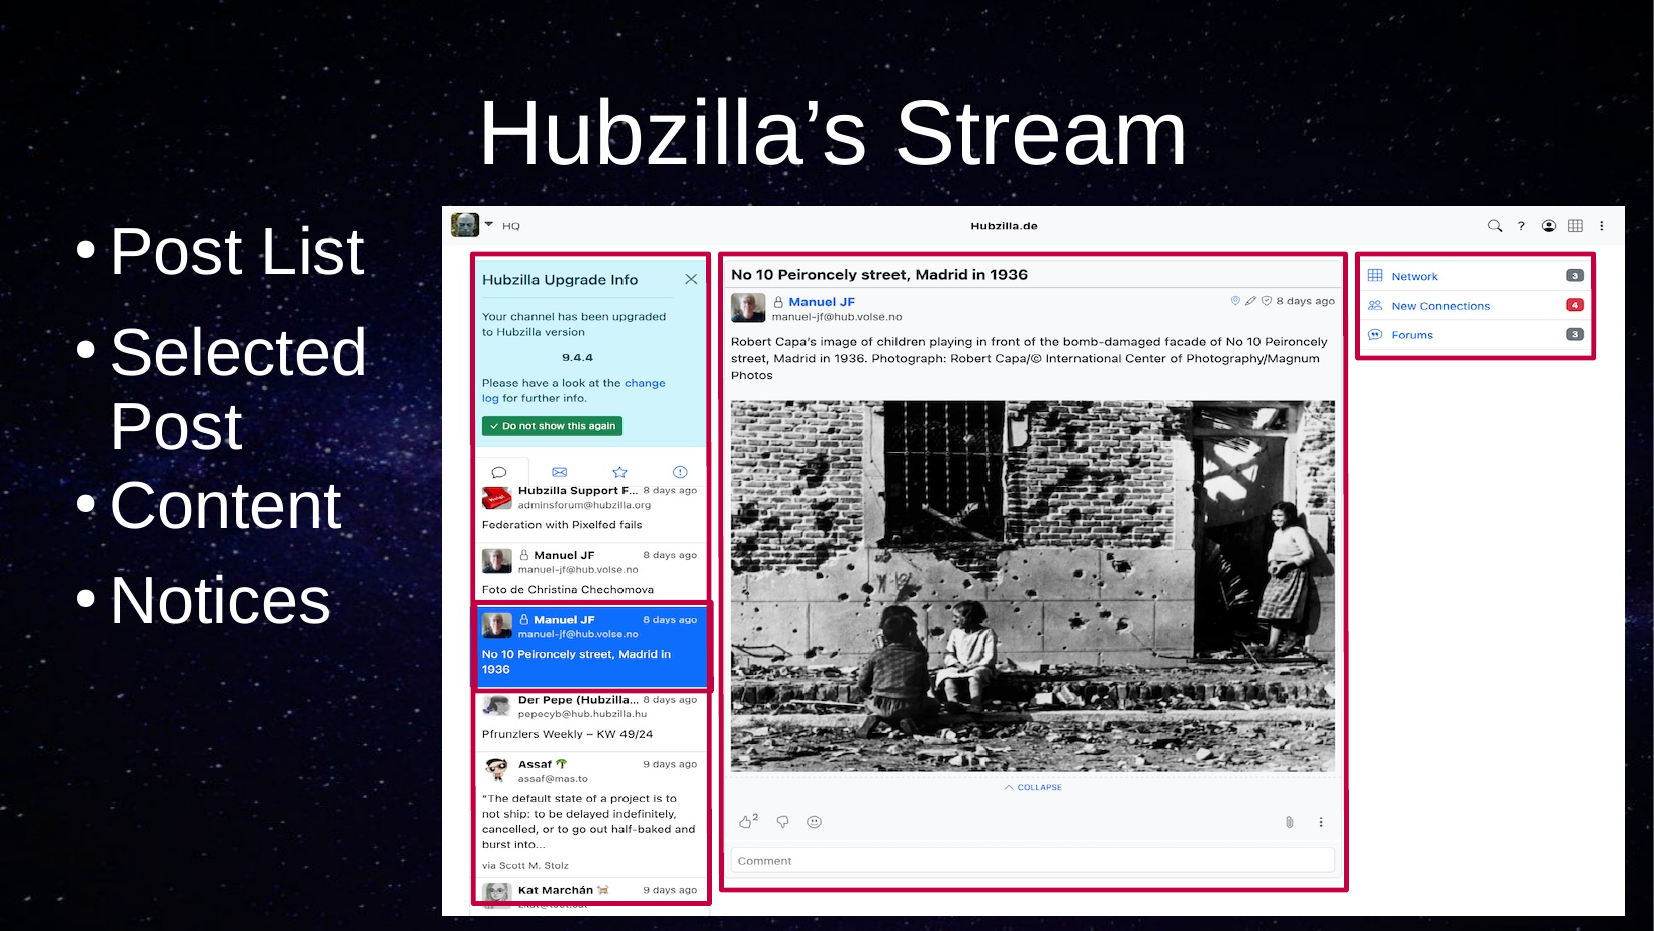

# Hubzilla’s Stream
Post List
Selected Post
Content
Notices